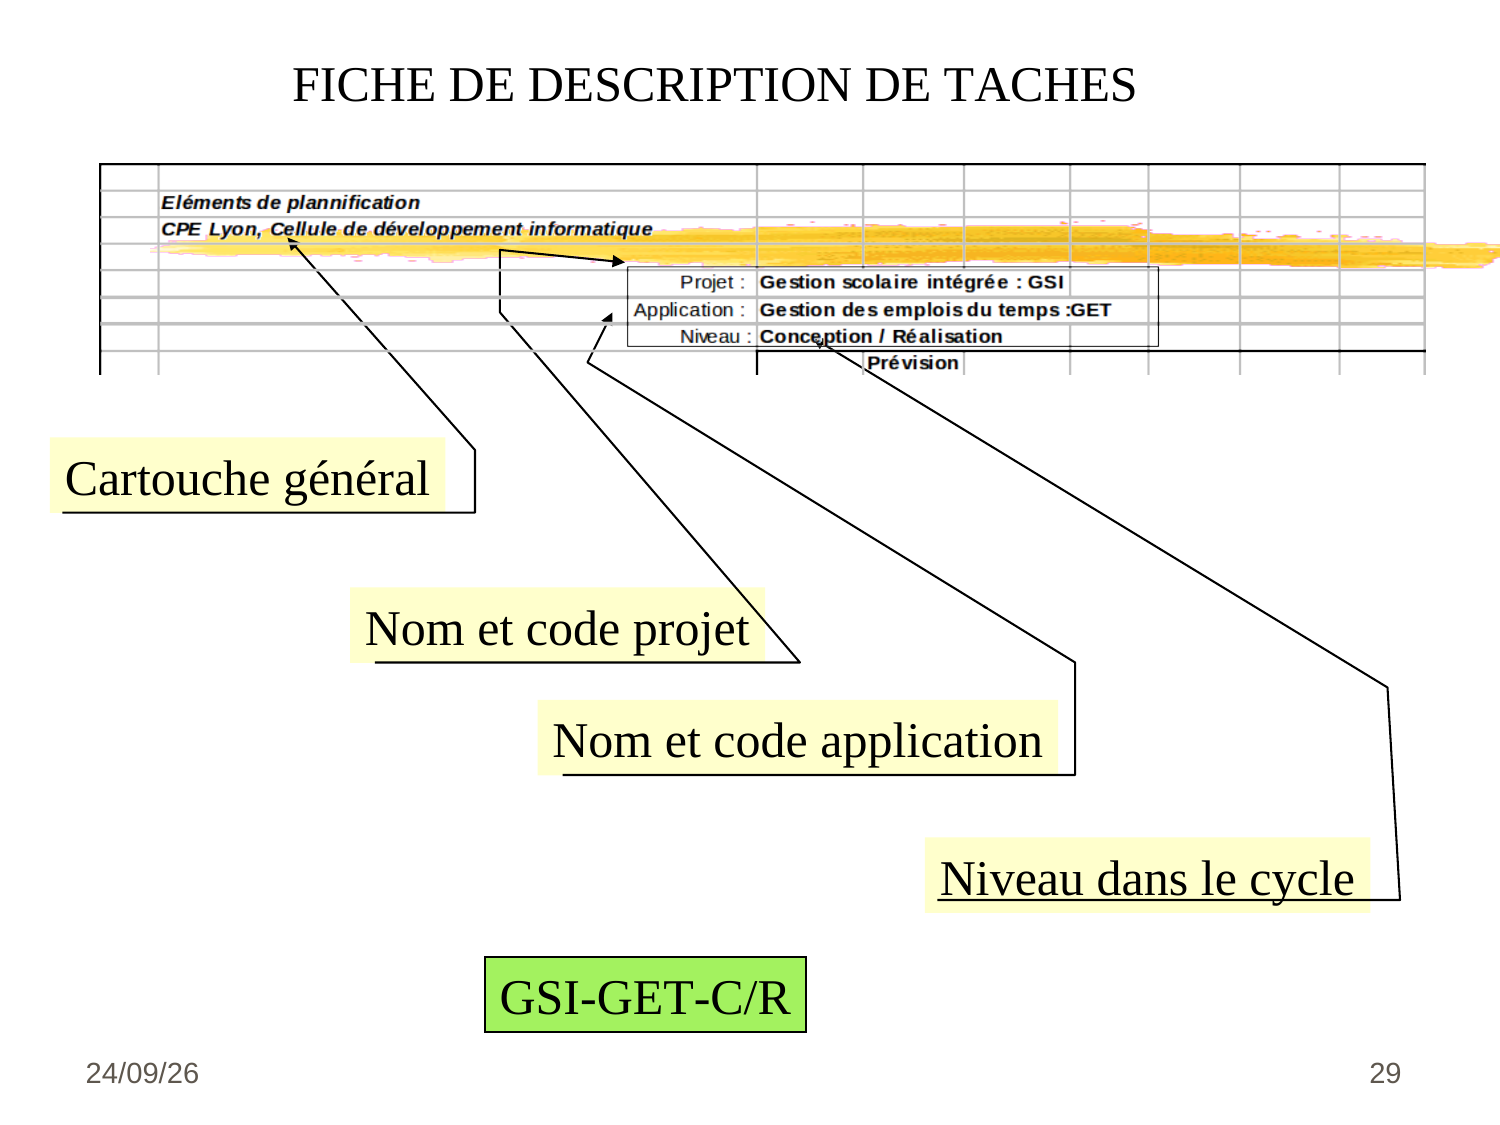

FICHE DE DESCRIPTION DE TACHES
Cartouche général
Nom et code projet
Nom et code application
Niveau dans le cycle
GSI-GET-C/R